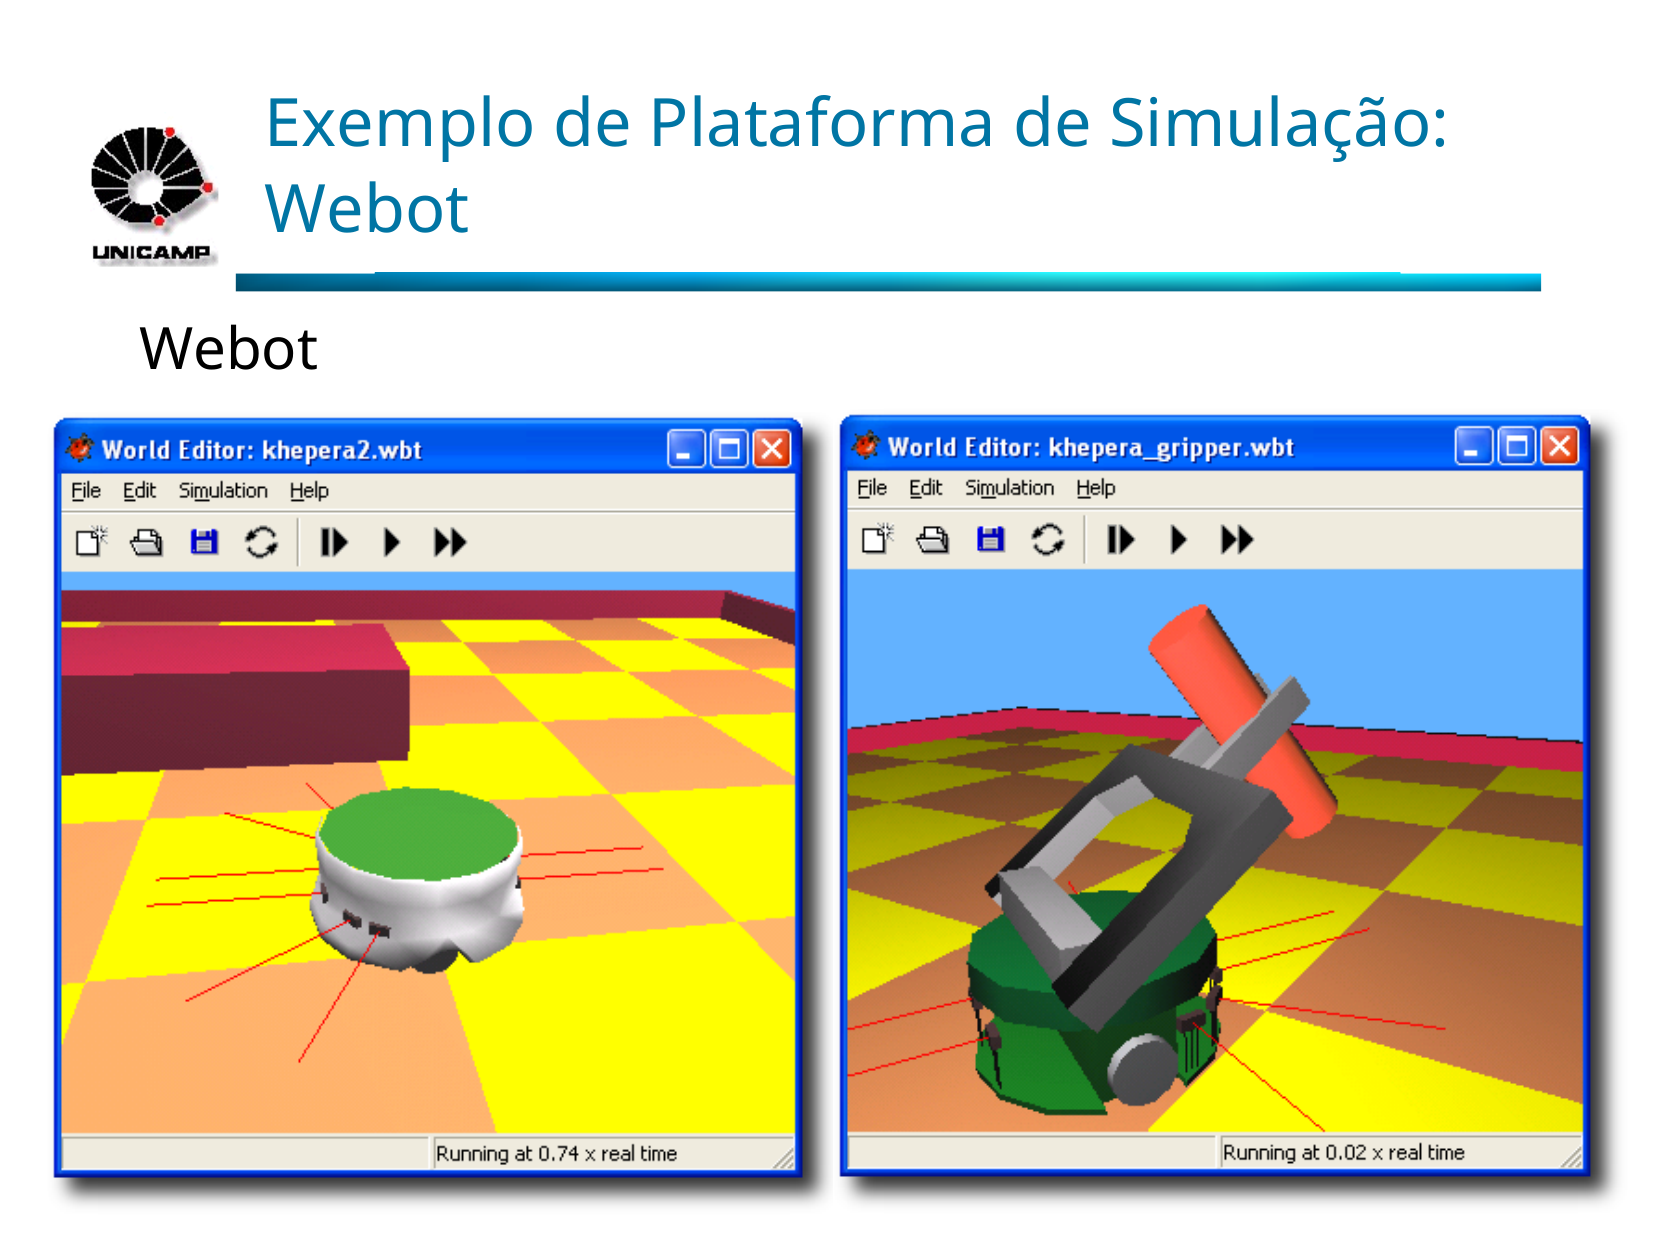

# Exemplo de Plataforma de Simulação: Webot
Webot